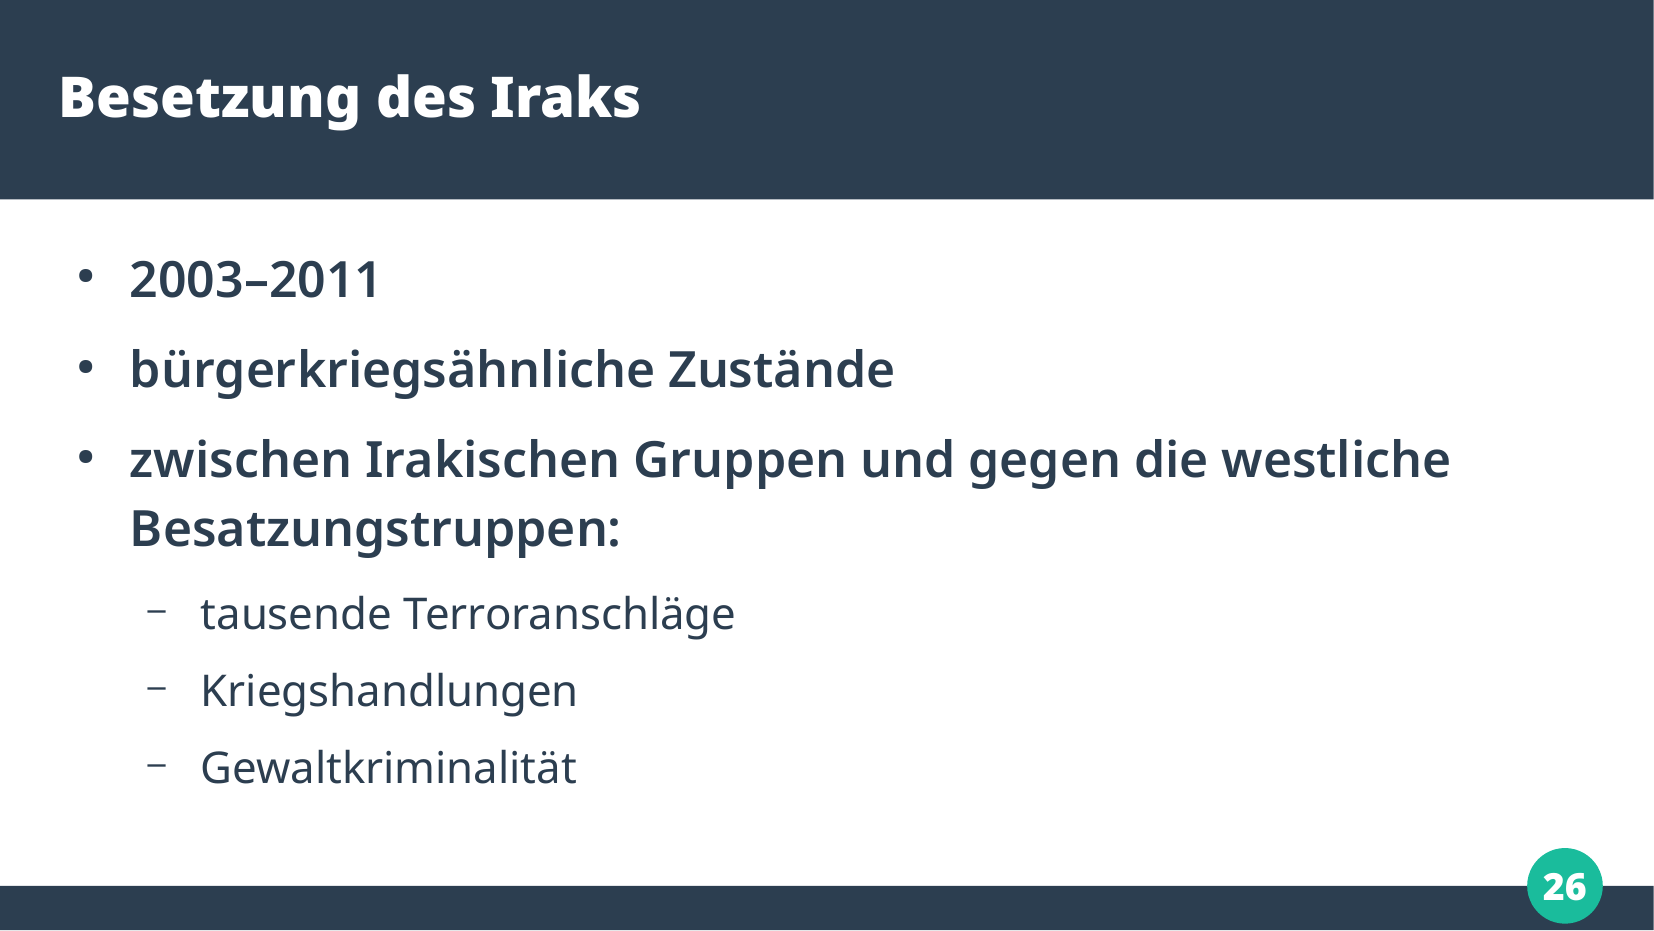

# Besetzung des Iraks
2003–2011
bürgerkriegsähnliche Zustände
zwischen Irakischen Gruppen und gegen die westliche Besatzungstruppen:
tausende Terroranschläge
Kriegshandlungen
Gewaltkriminalität